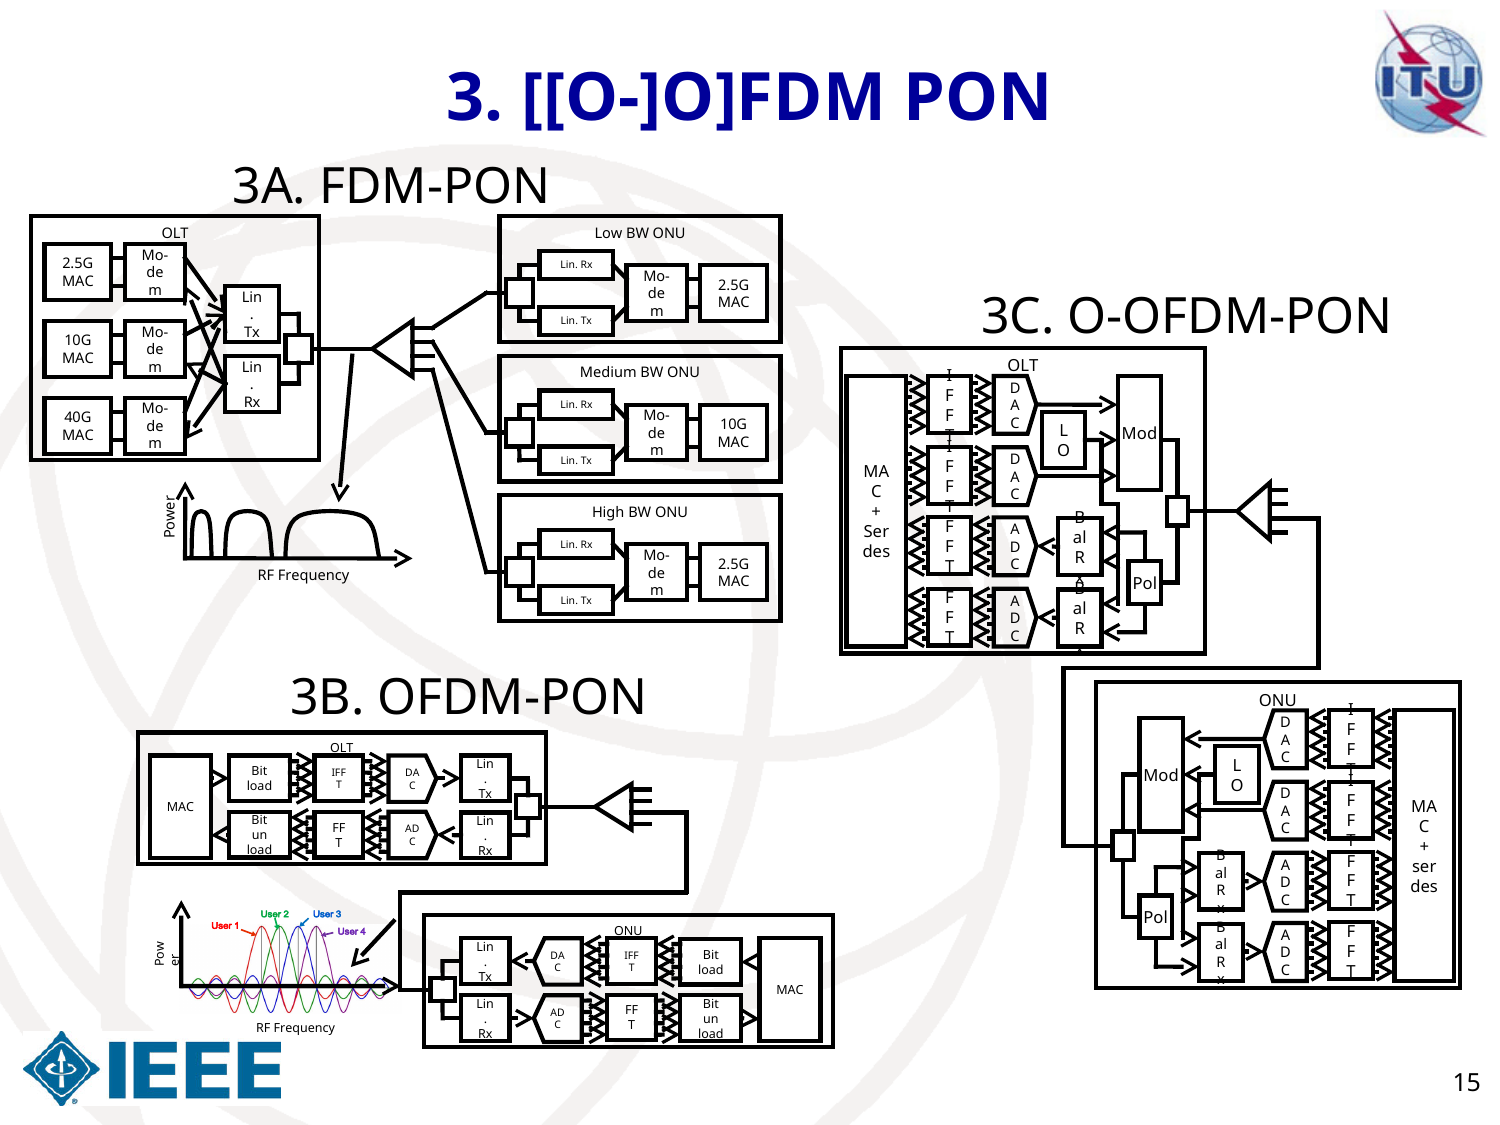

# 3. [[O-]O]FDM PON
3A. FDM-PON
OLT
Low BW ONU
2.5G MAC
Mo-dem
Lin. Rx
Mo-dem
2.5G MAC
Lin.
Tx
Lin. Tx
10G MAC
Mo-dem
Lin.
Rx
Medium BW ONU
Lin. Rx
40G MAC
Mo-dem
Mo-dem
10G MAC
Lin. Tx
High BW ONU
Power
Lin. Rx
Mo-dem
2.5G MAC
RF Frequency
Lin. Tx
3C. O-OFDM-PON
OLT
MAC
+
Serdes
IFFT
DAC
Mod
LO
IFFT
DAC
FFT
ADC
Bal
Rx
Pol
FFT
ADC
Bal
Rx
ONU
DAC
IFFT
MAC
+
serdes
Mod
LO
DAC
IFFT
FFT
Bal
Rx
ADC
Pol
FFT
ADC
Bal
Rx
3B. OFDM-PON
OLT
MAC
Bit load
IFFT
DAC
Lin.
Tx
Bit un load
FFT
ADC
Lin.
Rx
ONU
Power
Lin.
Tx
DAC
IFFT
MAC
Bit load
FFT
Lin.
Rx
ADC
Bit un load
RF Frequency